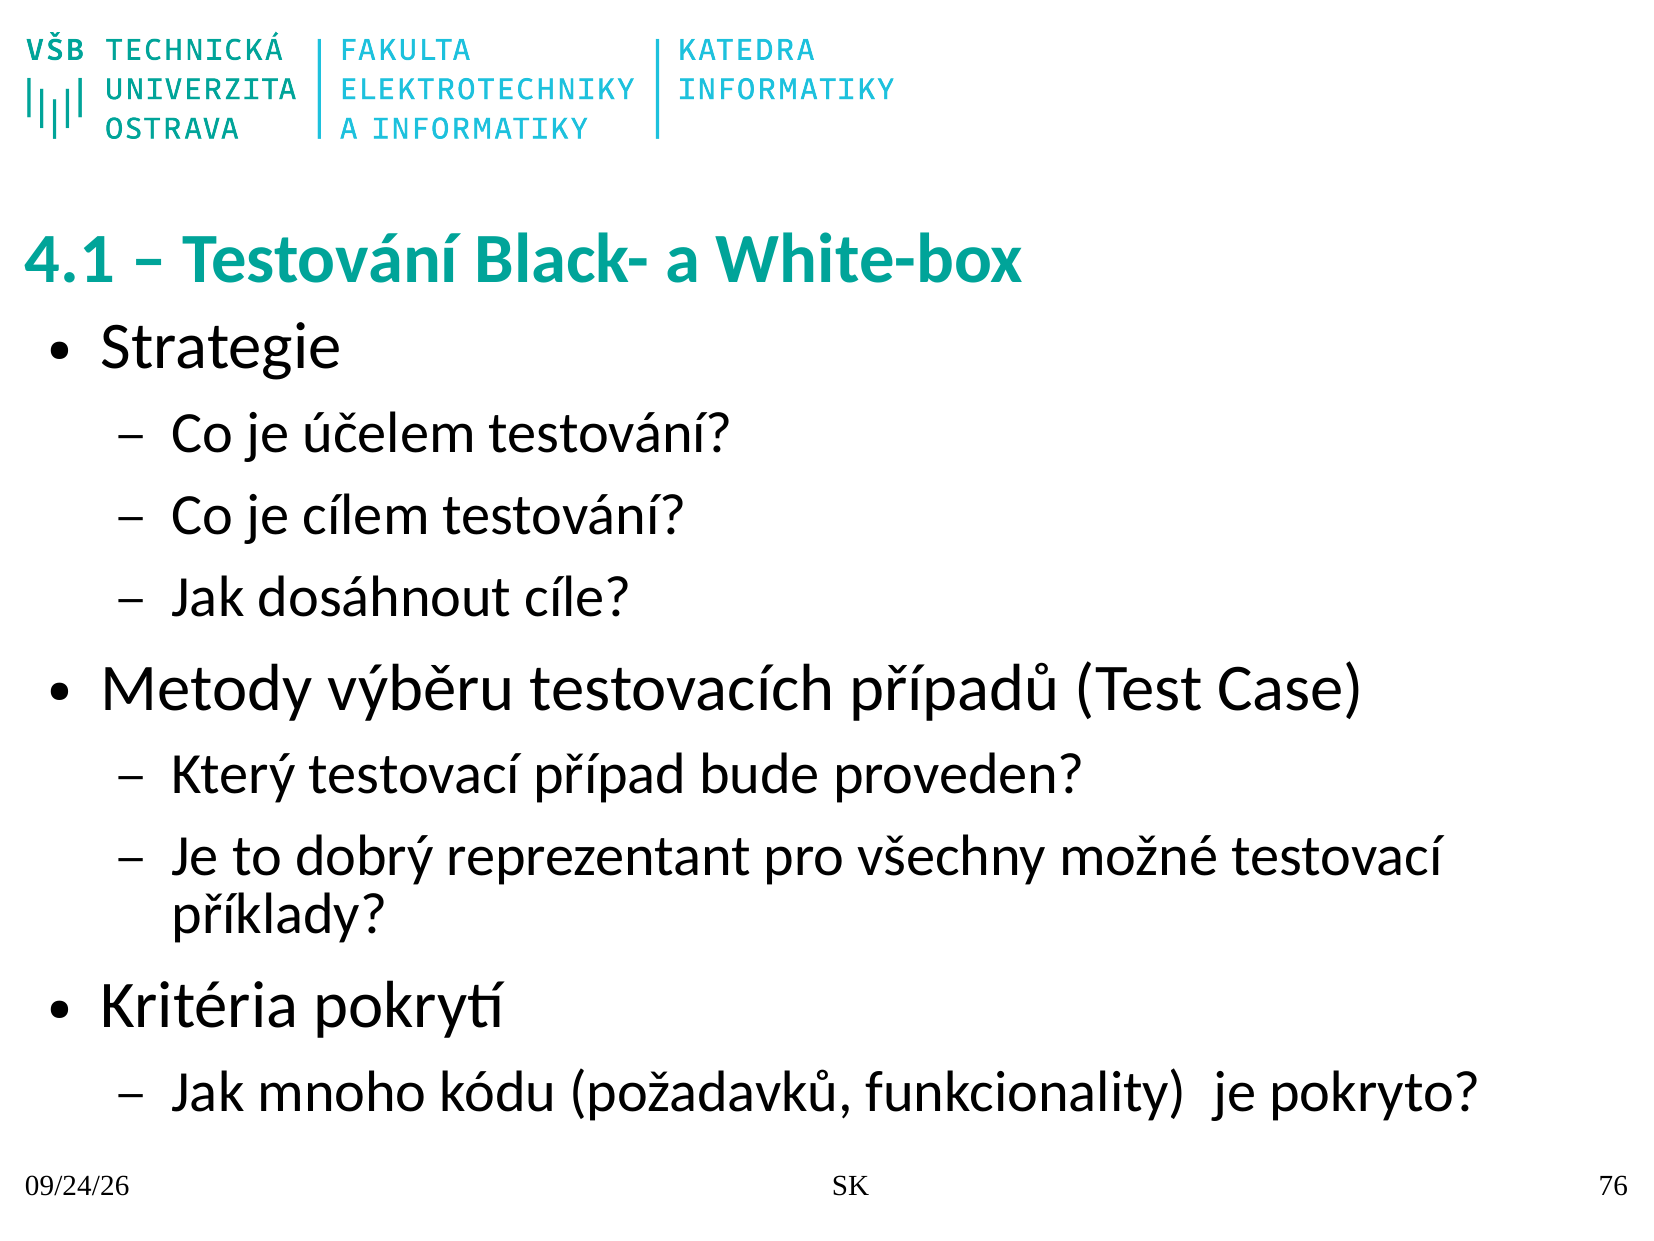

# 4.1 – Testování Black- a White-box
Strategie
Co je účelem testování?
Co je cílem testování?
Jak dosáhnout cíle?
Metody výběru testovacích případů (Test Case)
Který testovací případ bude proveden?
Je to dobrý reprezentant pro všechny možné testovací příklady?
Kritéria pokrytí
Jak mnoho kódu (požadavků, funkcionality) je pokryto?
SK
76